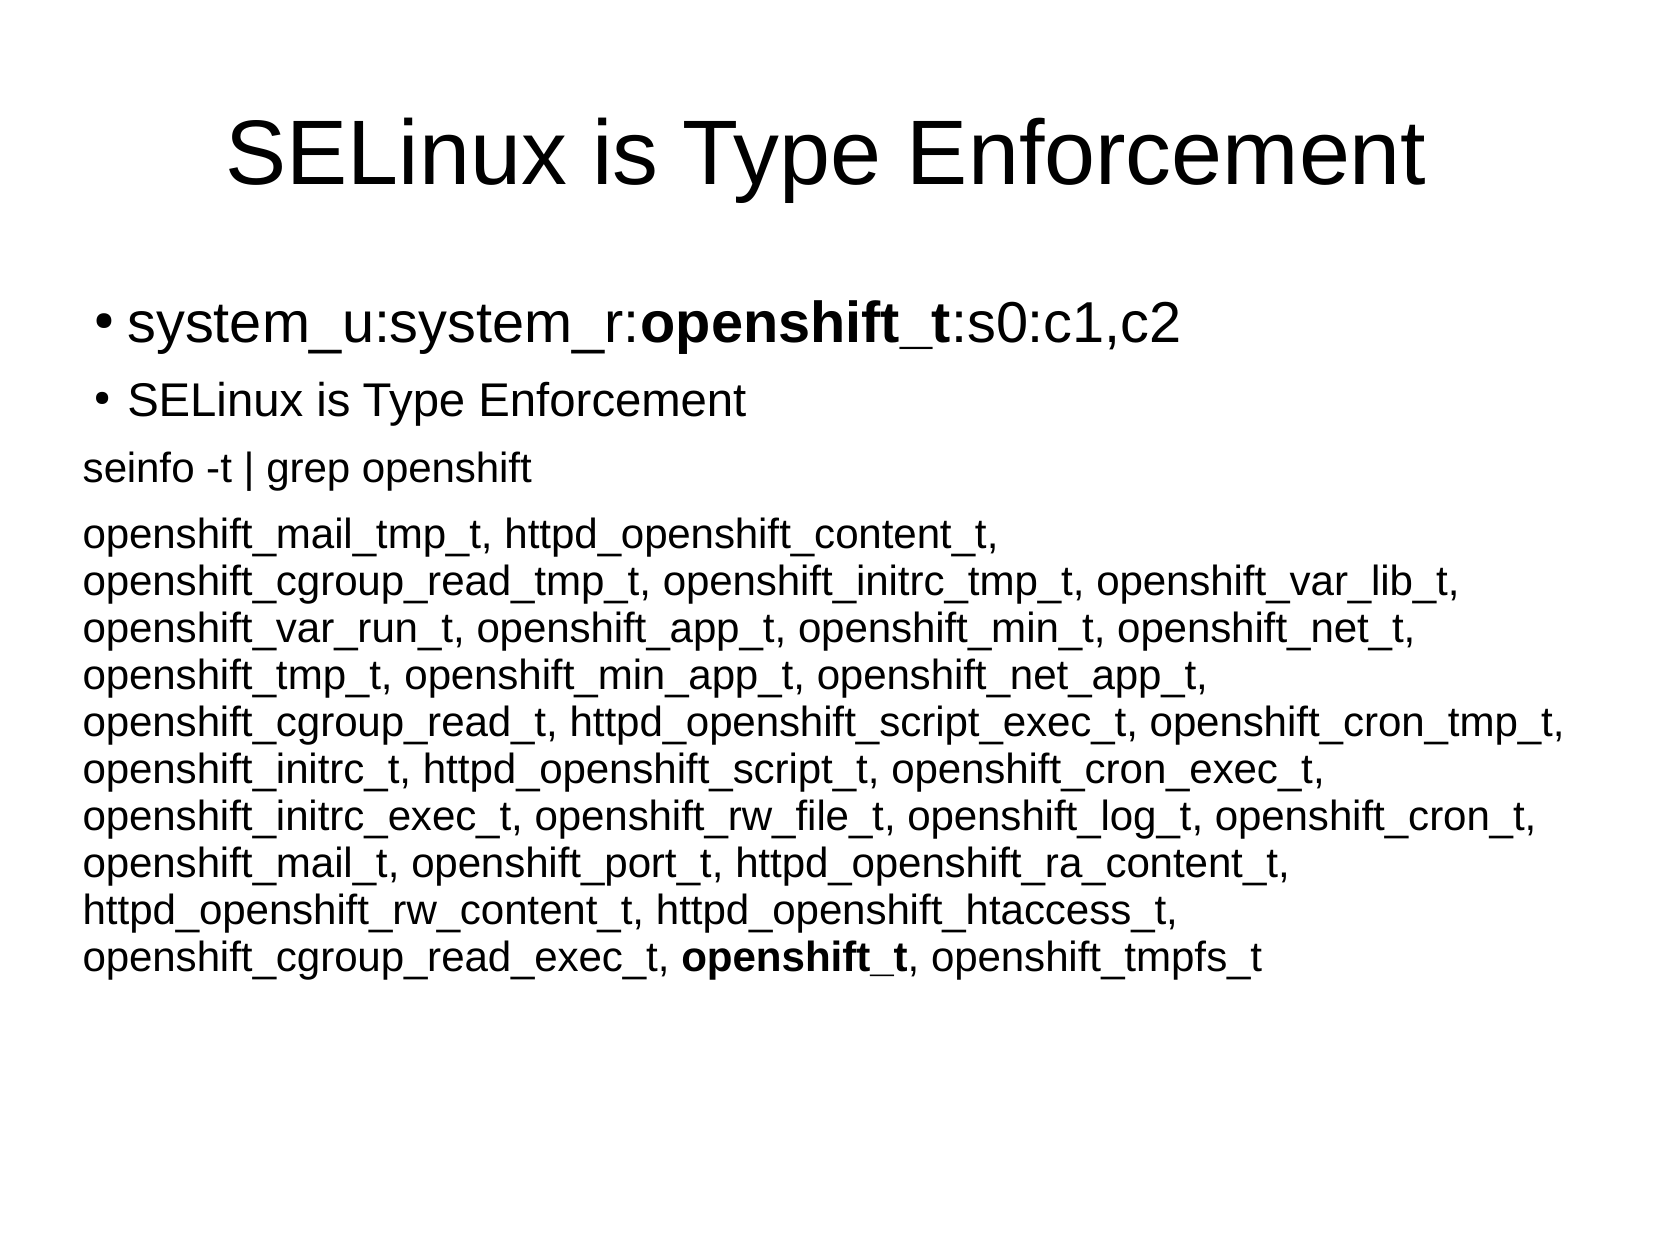

# SELinux is Type Enforcement
system_u:system_r:openshift_t:s0:c1,c2
SELinux is Type Enforcement
seinfo -t | grep openshift
openshift_mail_tmp_t, httpd_openshift_content_t, openshift_cgroup_read_tmp_t, openshift_initrc_tmp_t, openshift_var_lib_t, openshift_var_run_t, openshift_app_t, openshift_min_t, openshift_net_t, openshift_tmp_t, openshift_min_app_t, openshift_net_app_t, openshift_cgroup_read_t, httpd_openshift_script_exec_t, openshift_cron_tmp_t, openshift_initrc_t, httpd_openshift_script_t, openshift_cron_exec_t, openshift_initrc_exec_t, openshift_rw_file_t, openshift_log_t, openshift_cron_t, openshift_mail_t, openshift_port_t, httpd_openshift_ra_content_t, httpd_openshift_rw_content_t, httpd_openshift_htaccess_t, openshift_cgroup_read_exec_t, openshift_t, openshift_tmpfs_t